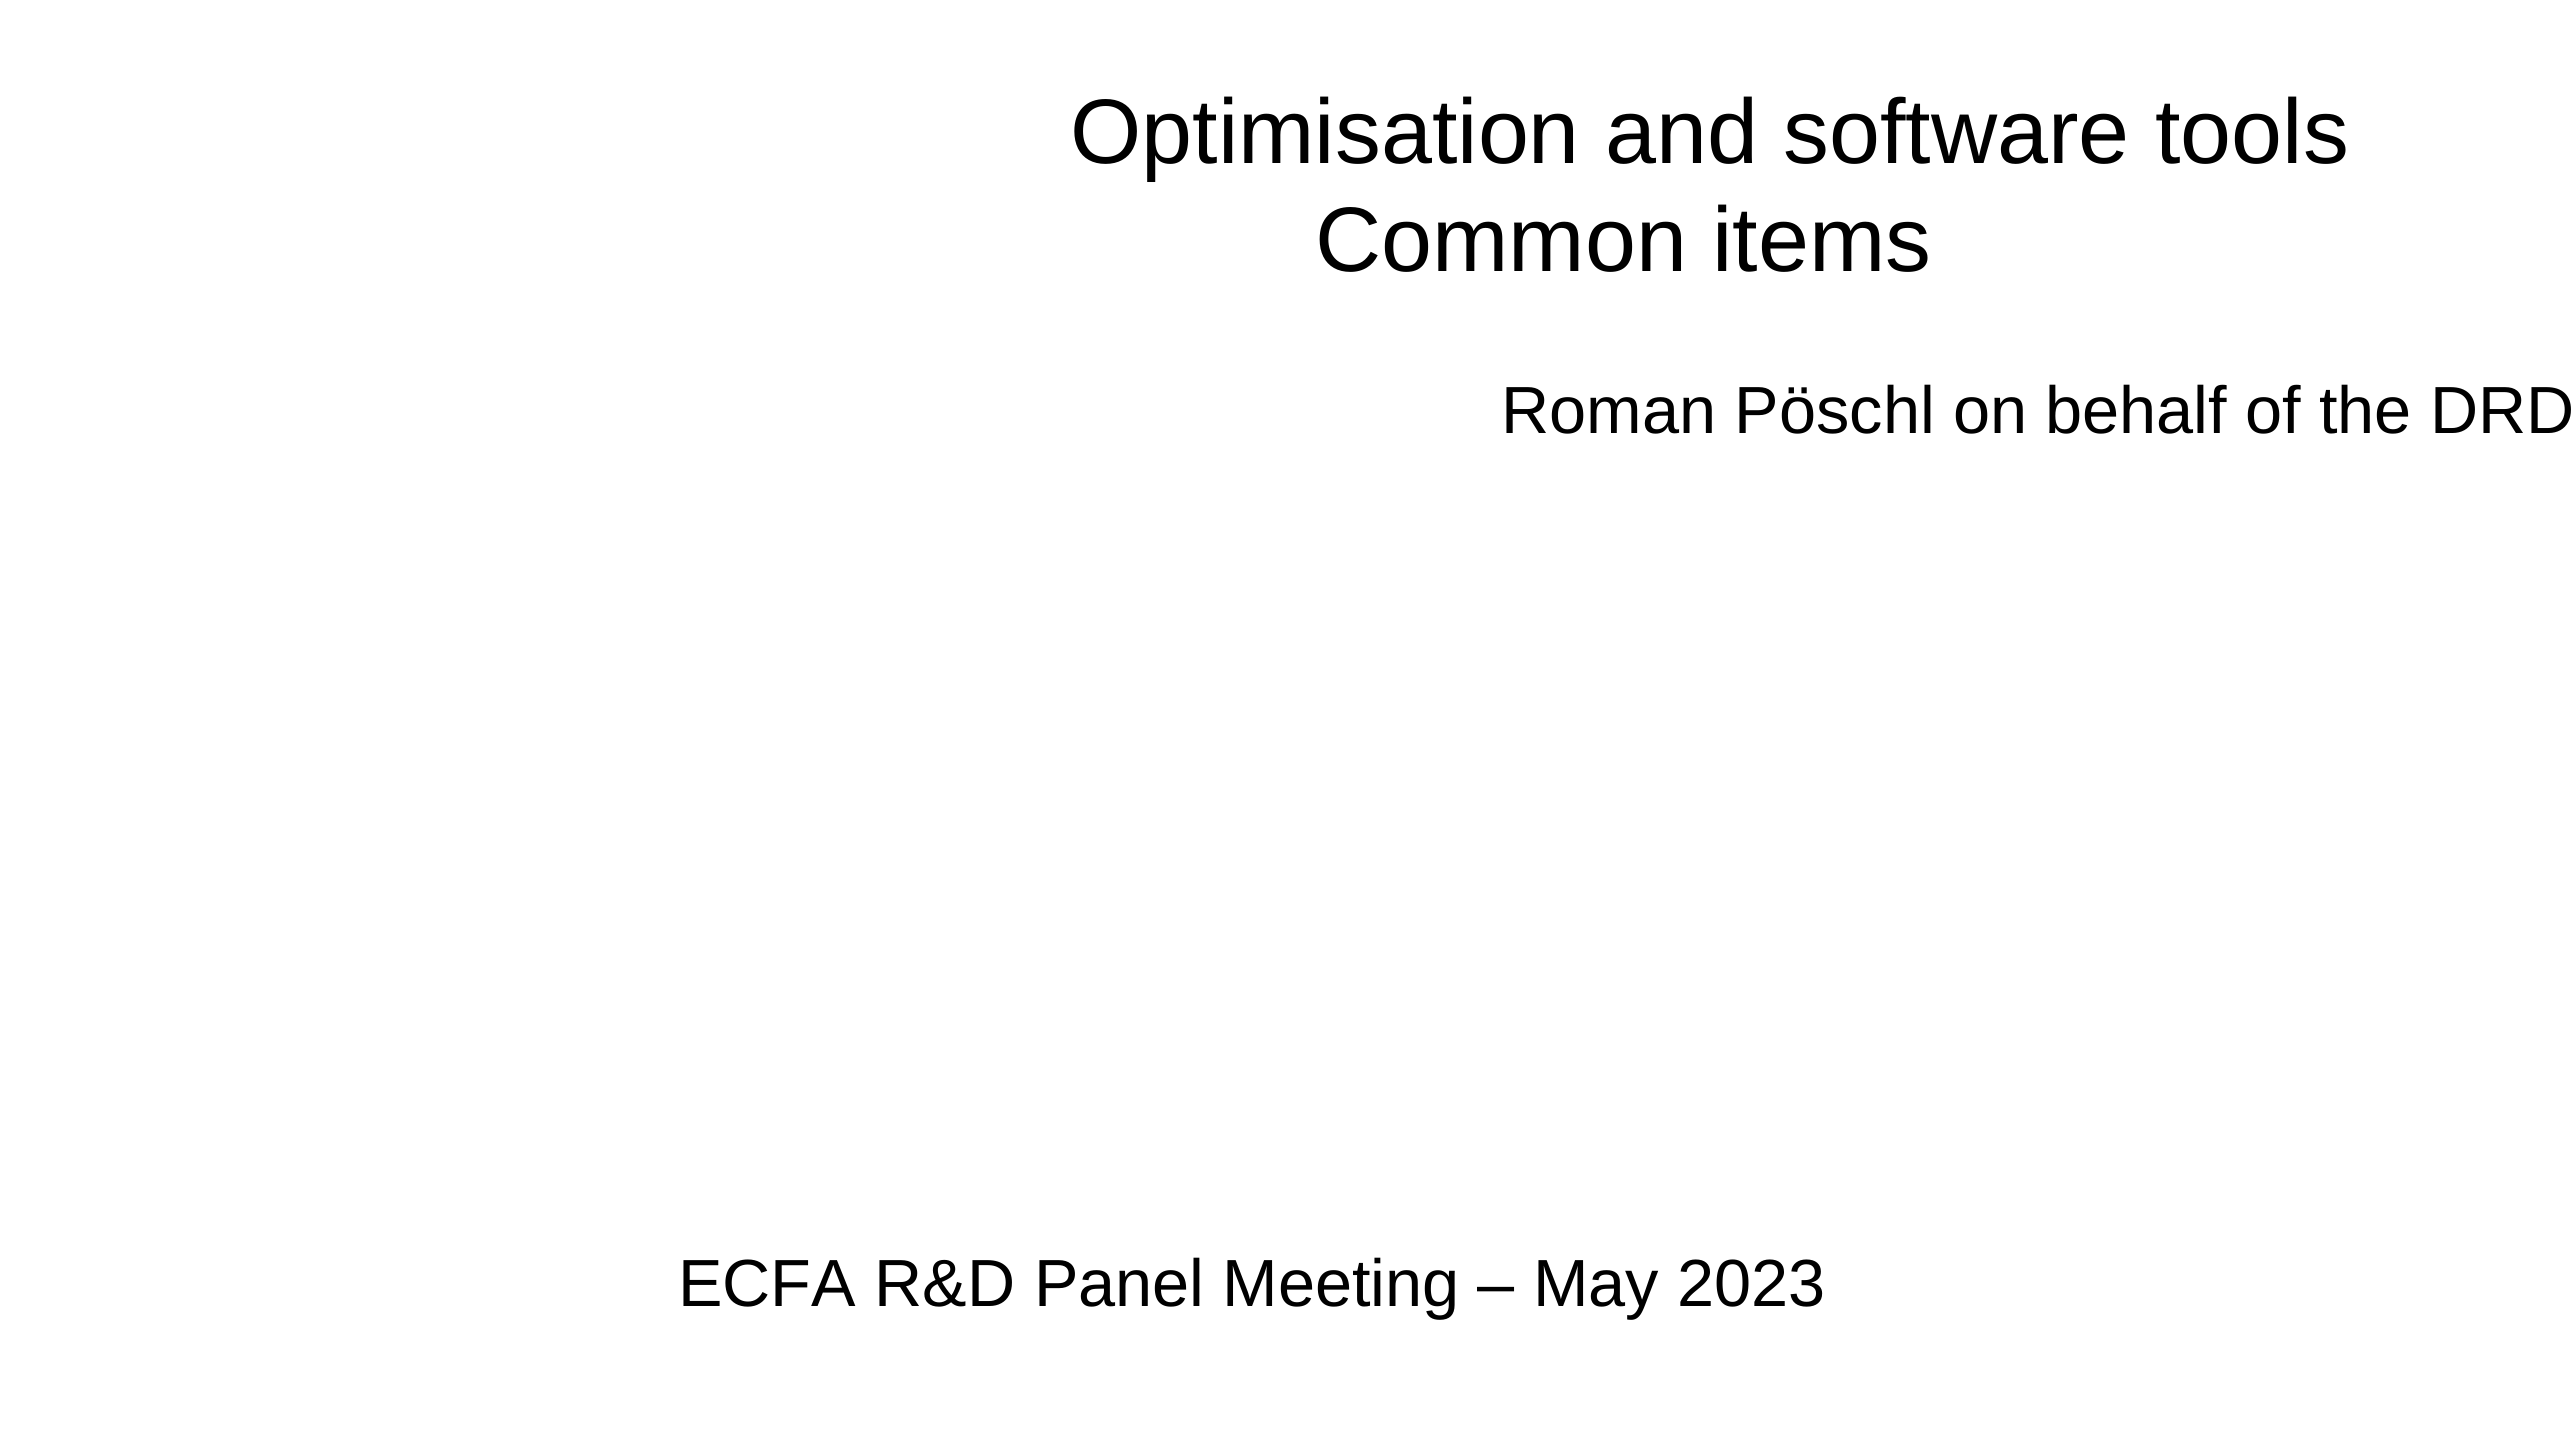

Optimisation and software tools
 Common items
 Roman Pöschl on behalf of the DRD Calo Proposal Team
 ECFA R&D Panel Meeting – May 2023